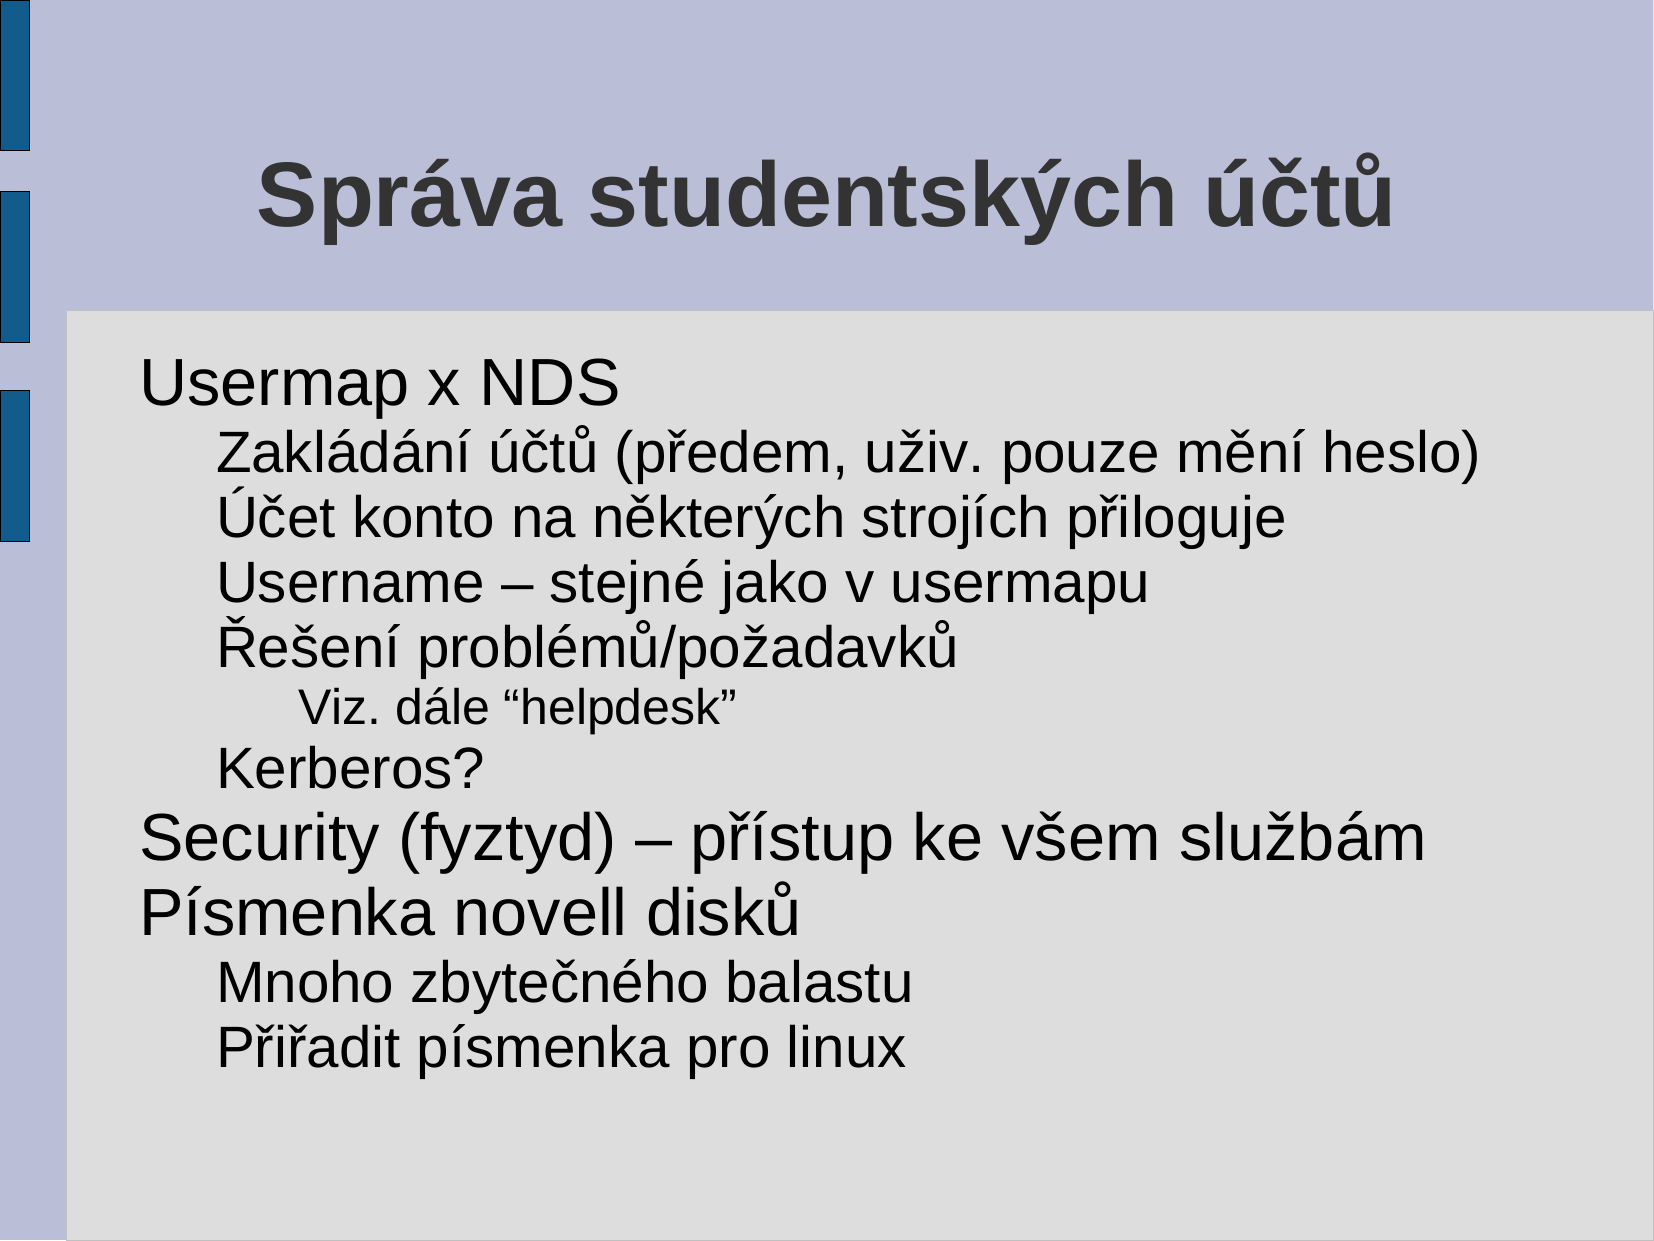

# Správa studentských účtů
Usermap x NDS
Zakládání účtů (předem, uživ. pouze mění heslo)
Účet konto na některých strojích přiloguje
Username – stejné jako v usermapu
Řešení problémů/požadavků
Viz. dále “helpdesk”
Kerberos?
Security (fyztyd) – přístup ke všem službám
Písmenka novell disků
Mnoho zbytečného balastu
Přiřadit písmenka pro linux